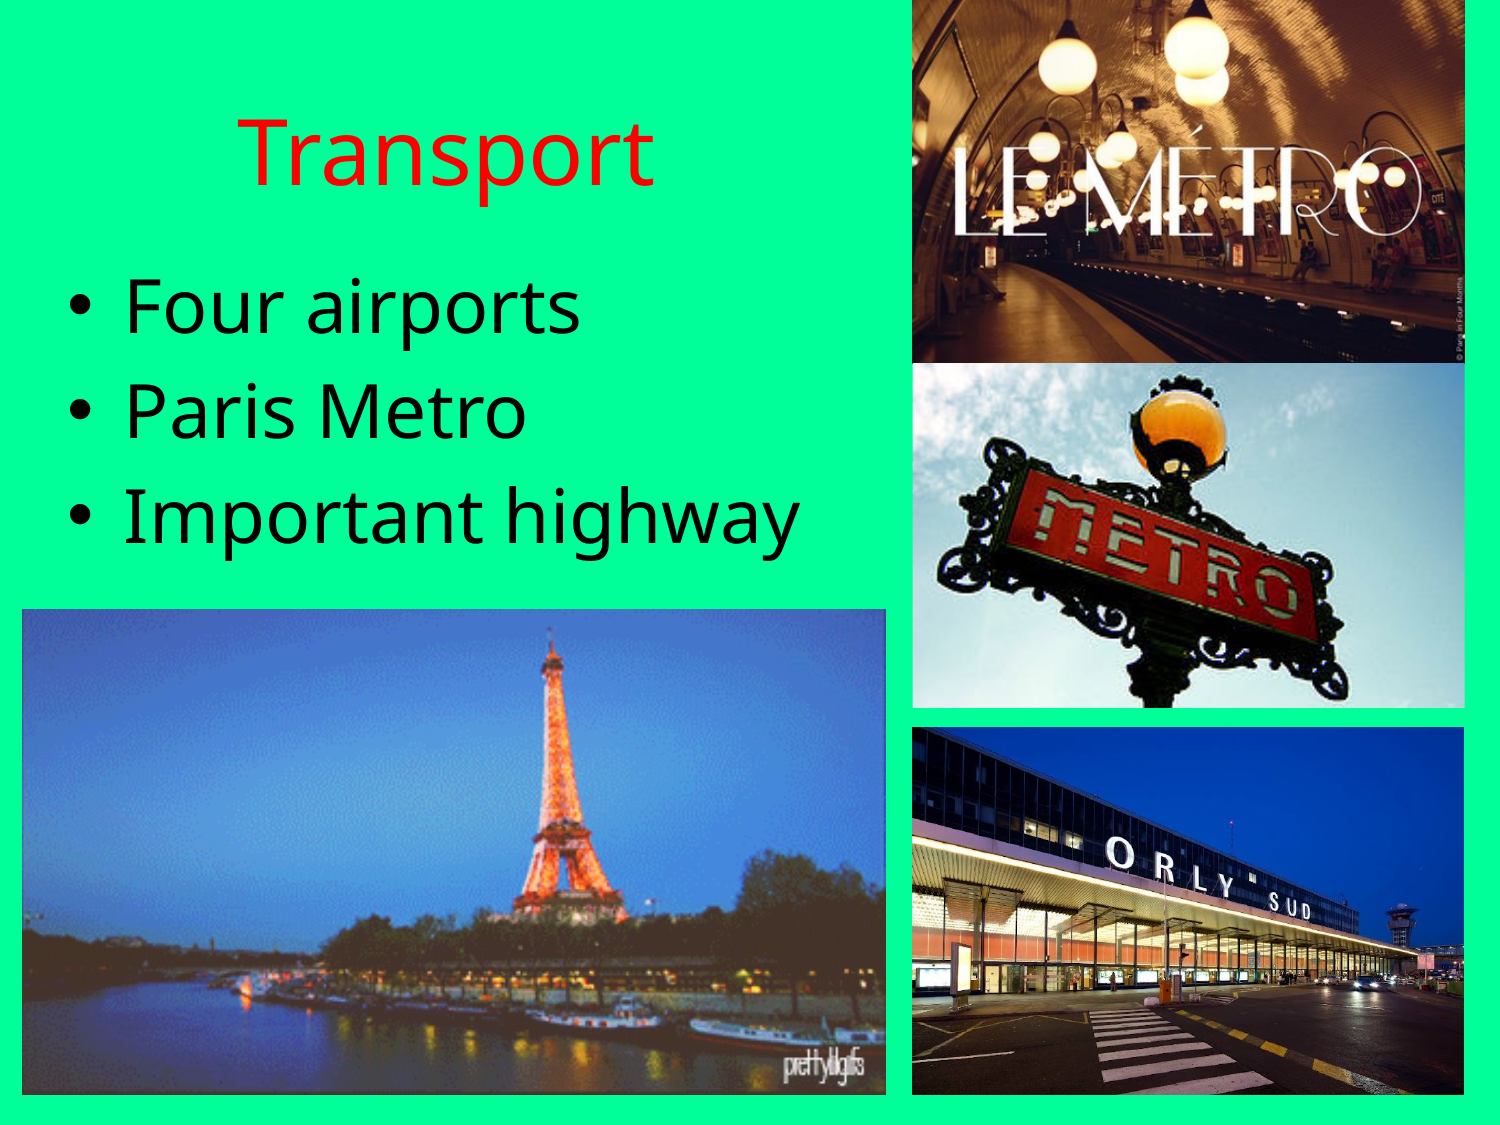

# Transport
Four airports
Paris Metro
Important highway